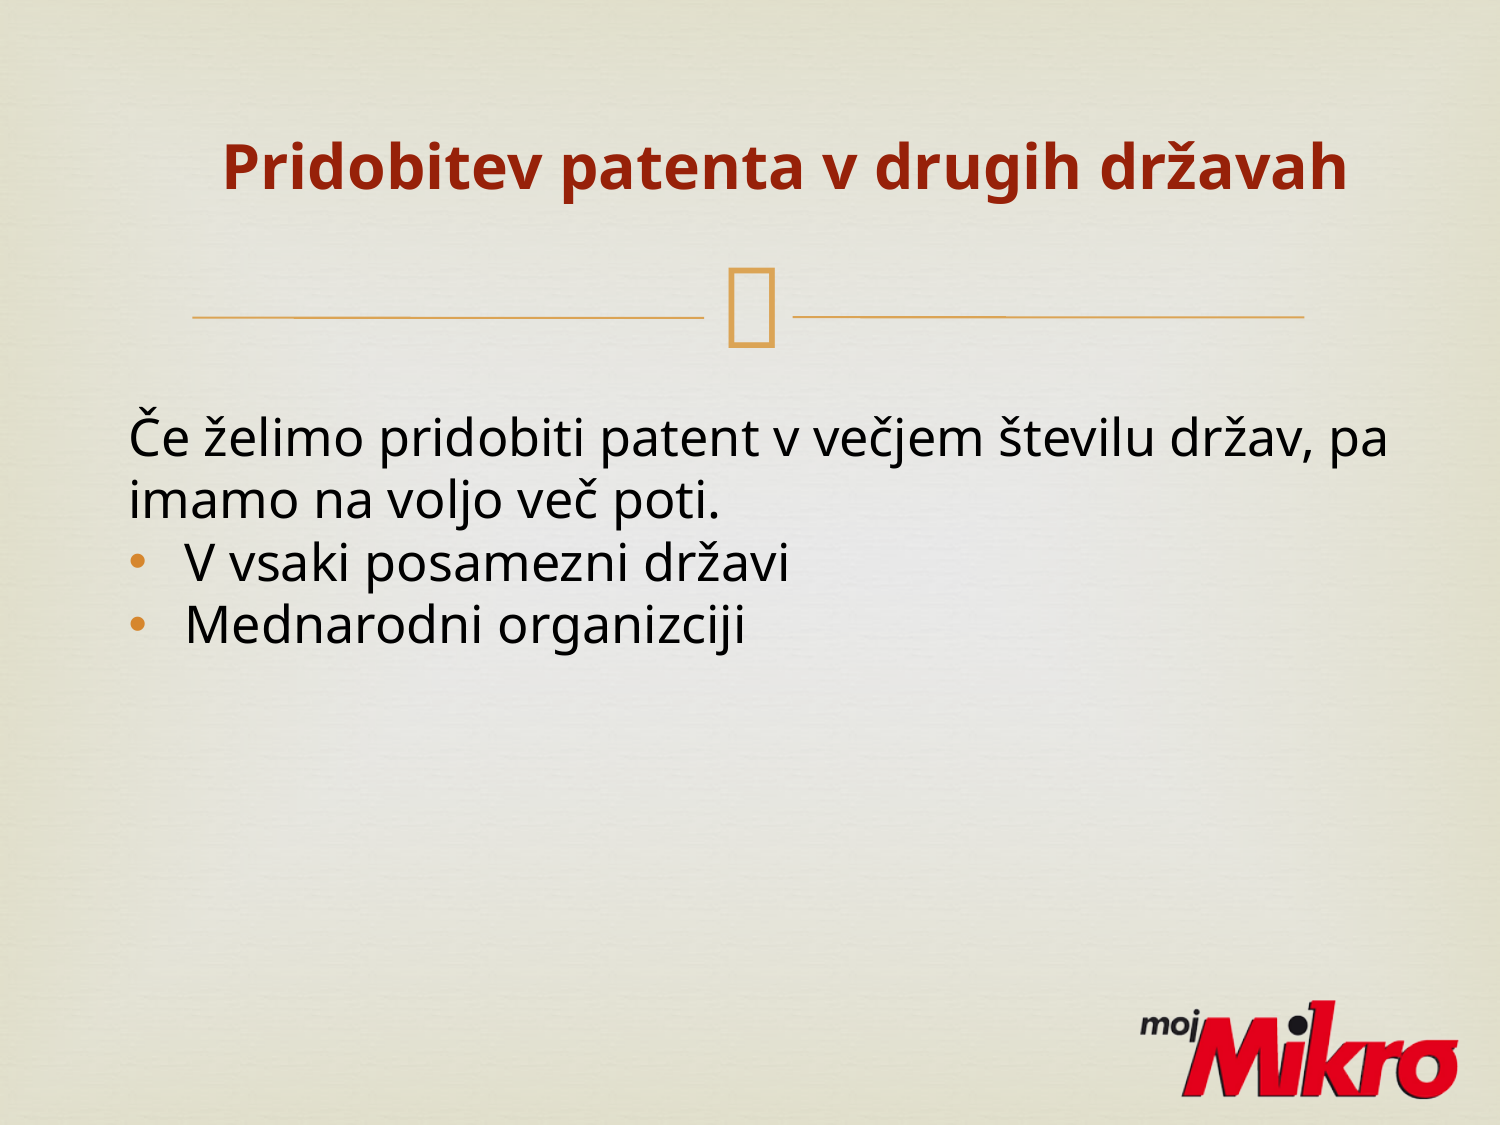

Pridobitev patenta v drugih državah
Če želimo pridobiti patent v večjem številu držav, pa imamo na voljo več poti.
V vsaki posamezni državi
Mednarodni organizciji